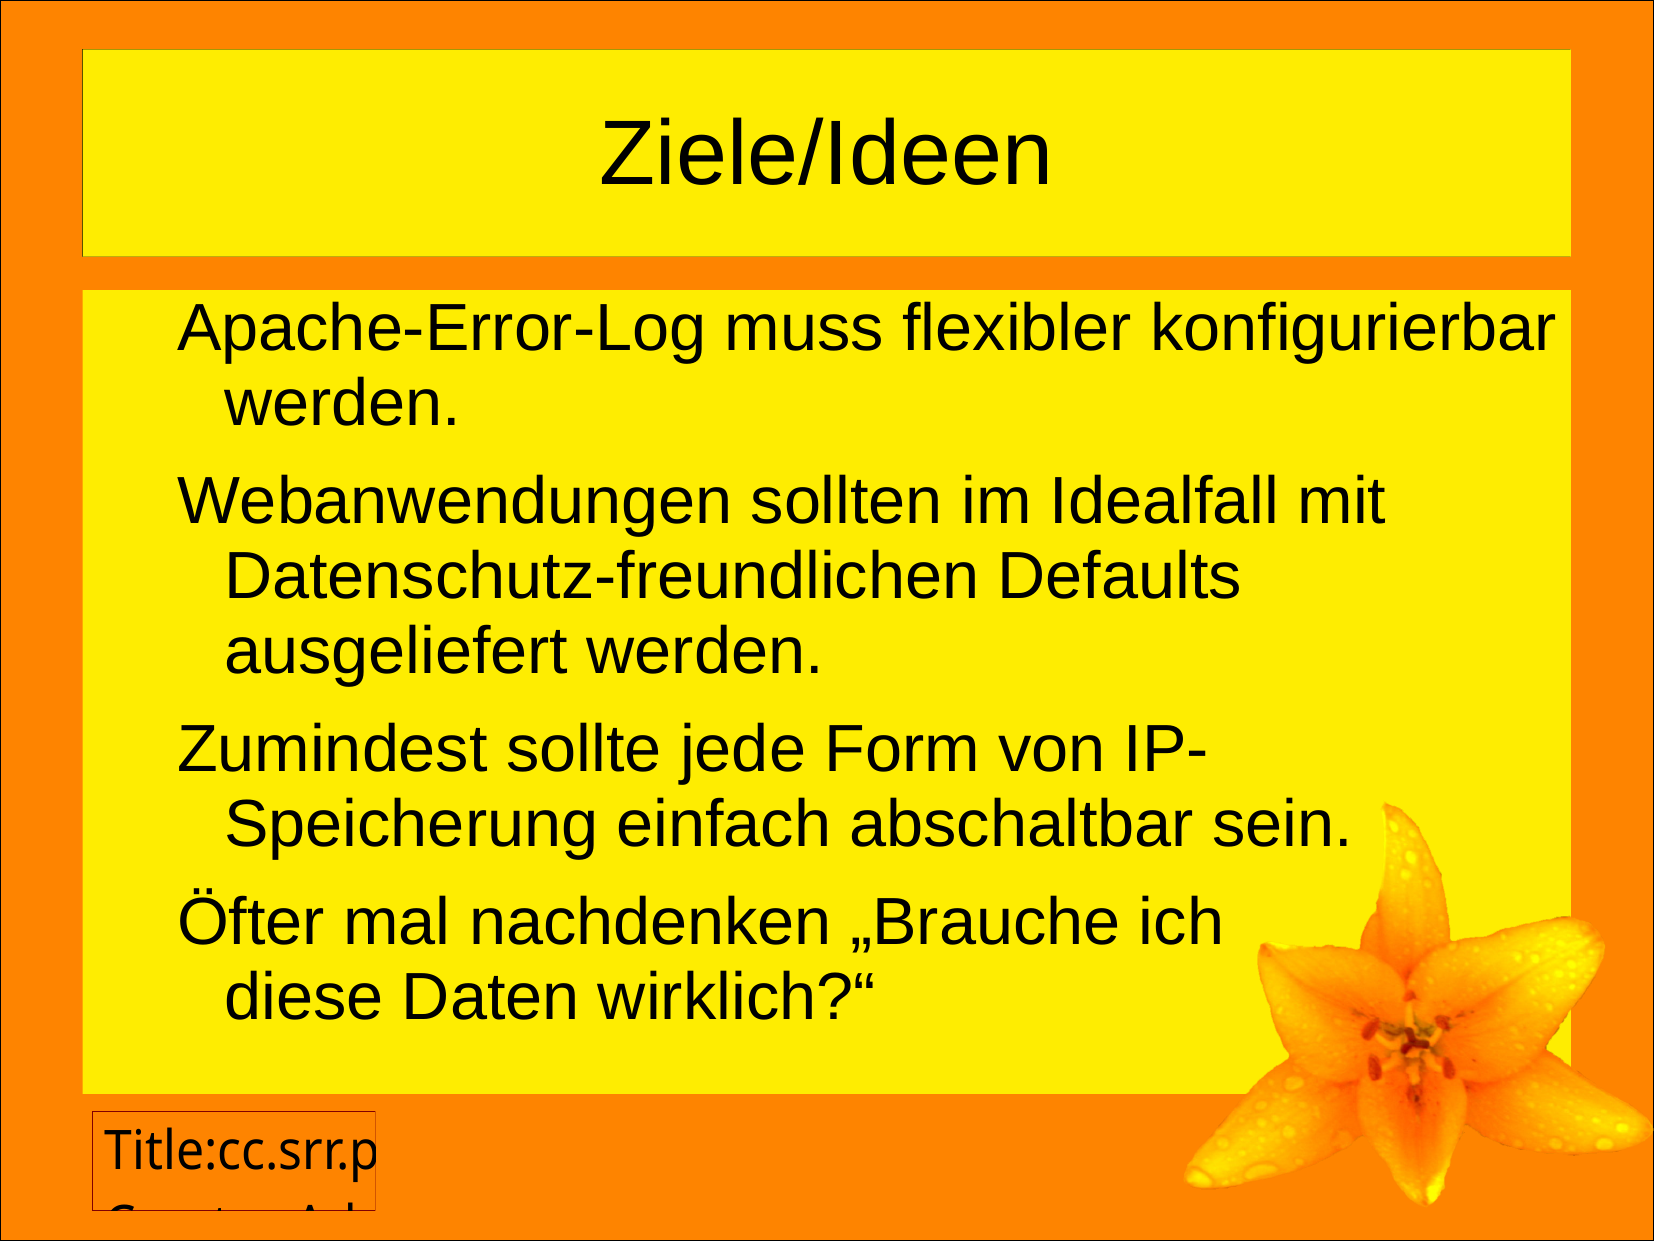

# Ziele/Ideen
Apache-Error-Log muss flexibler konfigurierbar werden.
Webanwendungen sollten im Idealfall mit Datenschutz-freundlichen Defaults ausgeliefert werden.
Zumindest sollte jede Form von IP-Speicherung einfach abschaltbar sein.
Öfter mal nachdenken „Brauche ich
diese Daten wirklich?“